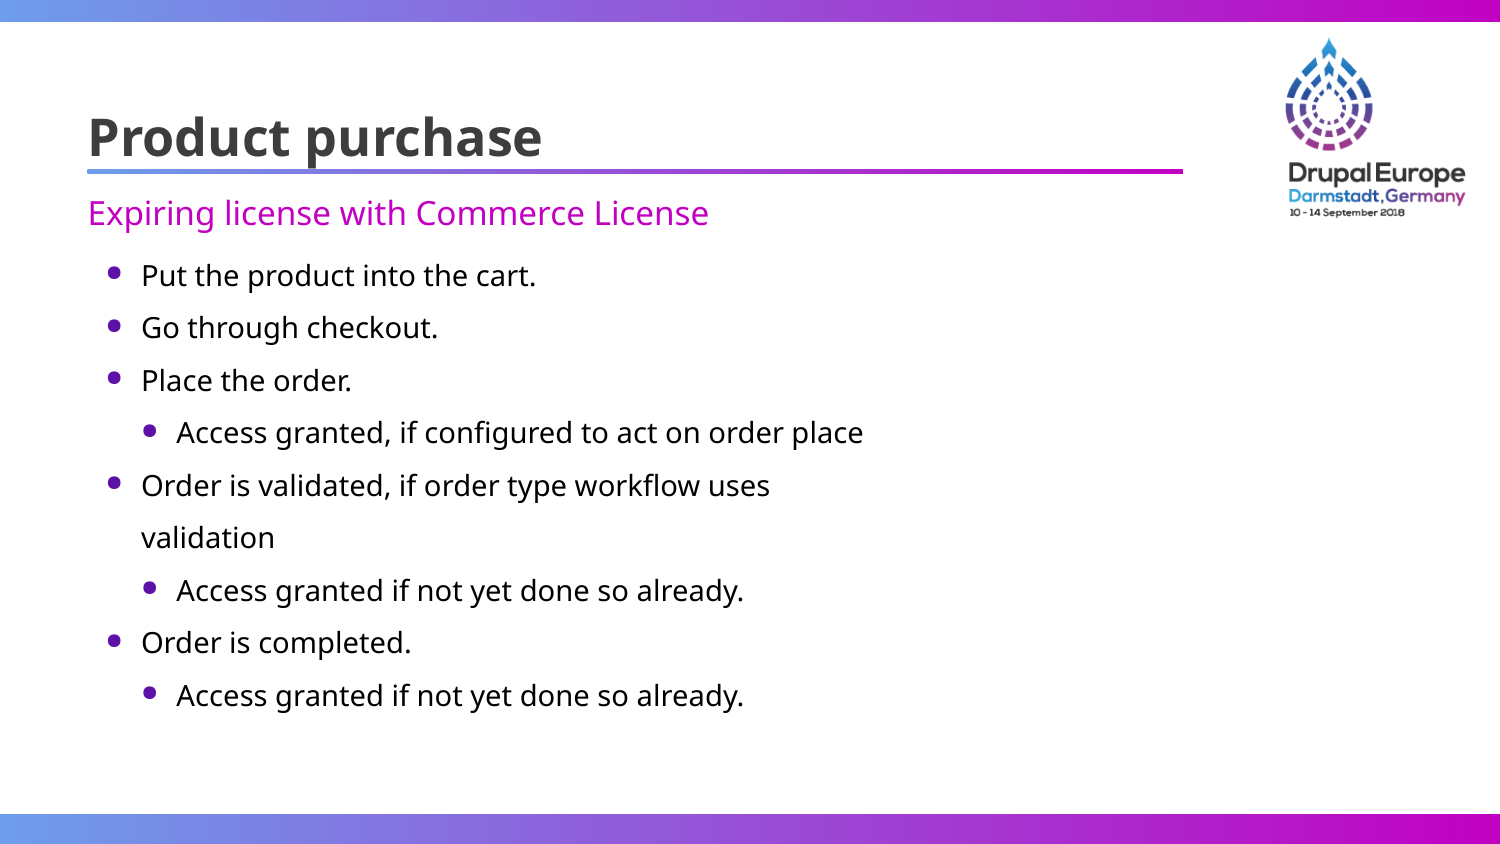

Product purchase
Expiring license with Commerce License
Put the product into the cart.
Go through checkout.
Place the order.
Access granted, if configured to act on order place
Order is validated, if order type workflow uses validation
Access granted if not yet done so already.
Order is completed.
Access granted if not yet done so already.